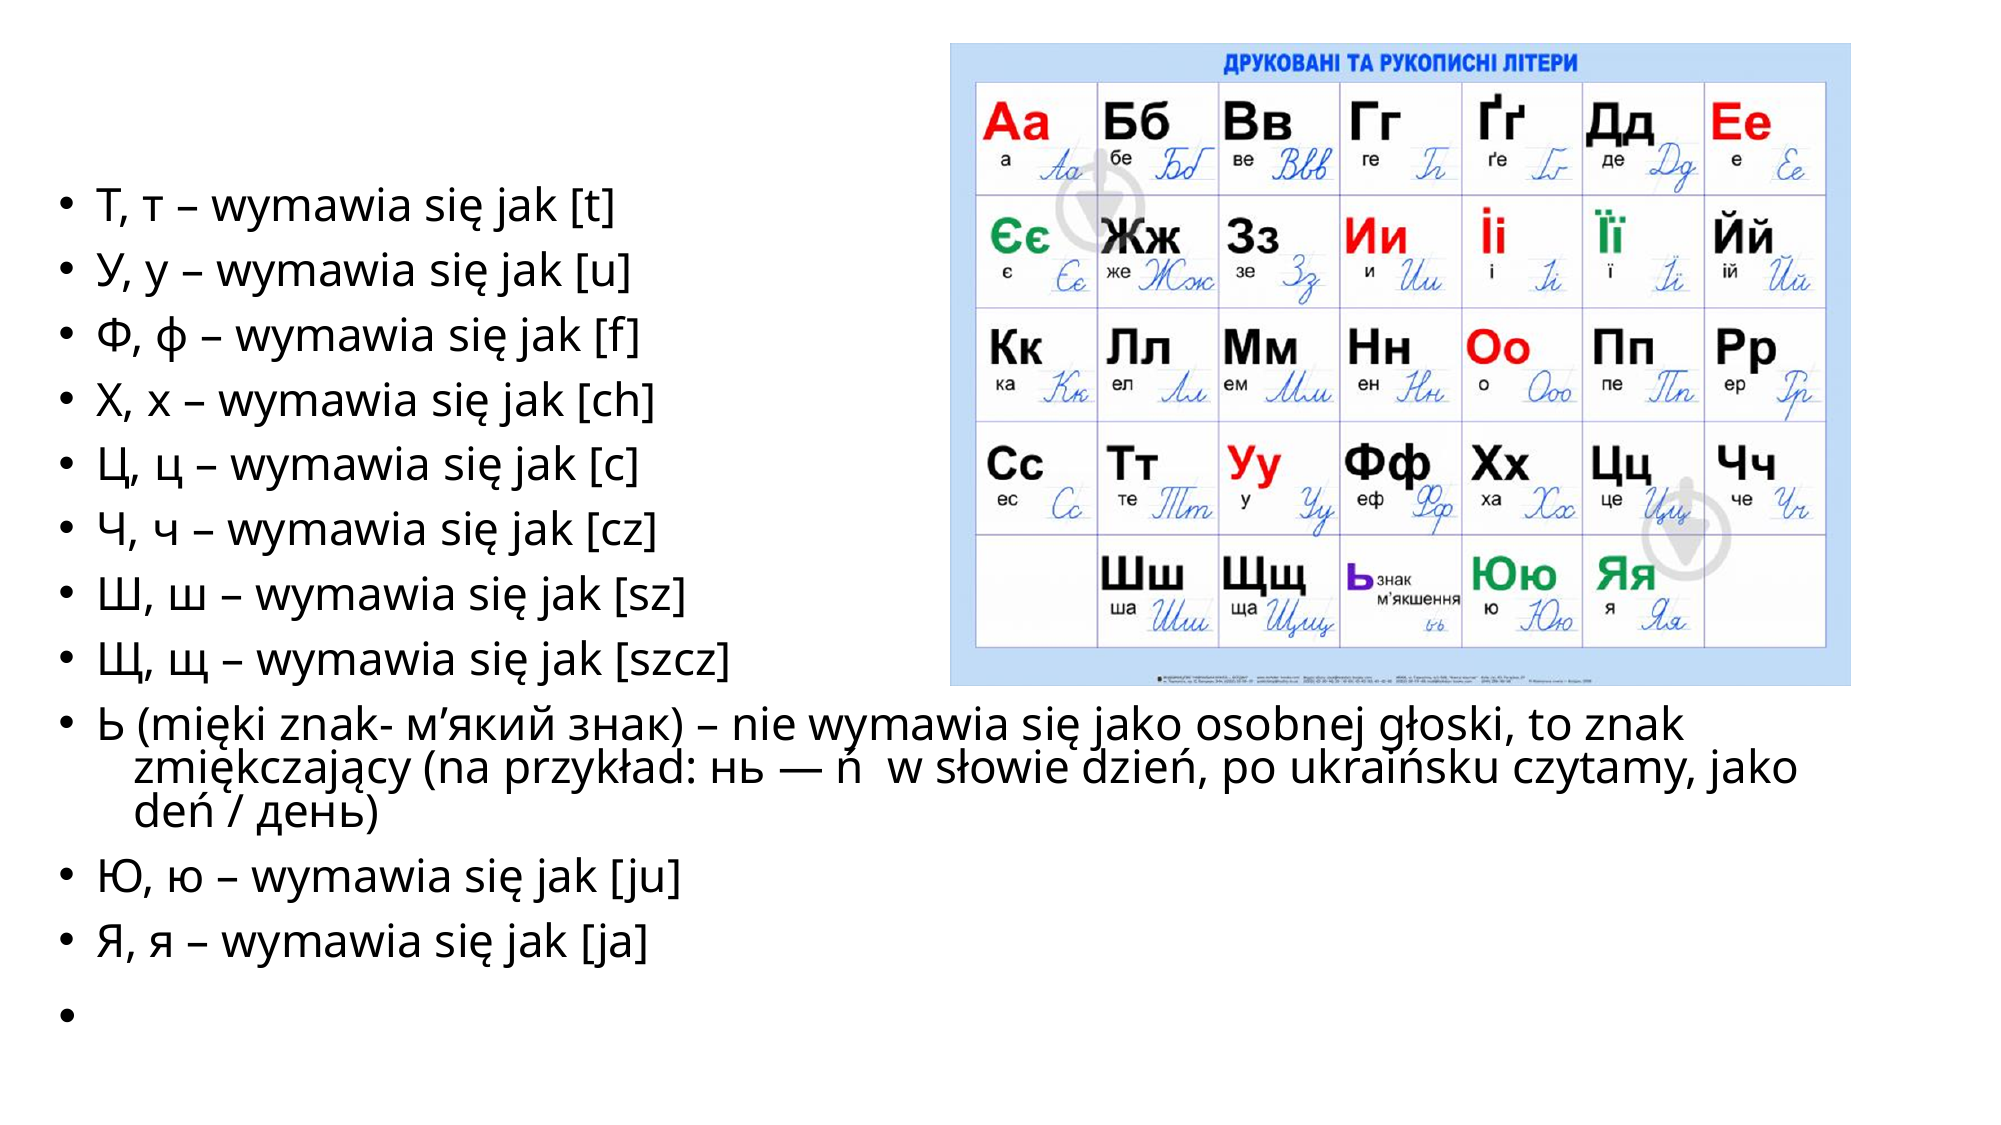

# T, т – wymawia się jak [t]
У, у – wymawia się jak [u]
Ф, ф – wymawia się jak [f]
Х, х – wymawia się jak [ch]
Ц, ц – wymawia się jak [c]
Ч, ч – wymawia się jak [cz]
Ш, ш – wymawia się jak [sz]
Щ, щ – wymawia się jak [szcz]
Ь (mięki znak- м’який знак) – nie wymawia się jako osobnej głoski, to znak zmiękczający (na przykład: нь — ń w słowie dzień, po ukraińsku czytamy, jako deń / день)
Ю, ю – wymawia się jak [ju]
Я, я – wymawia się jak [ja]